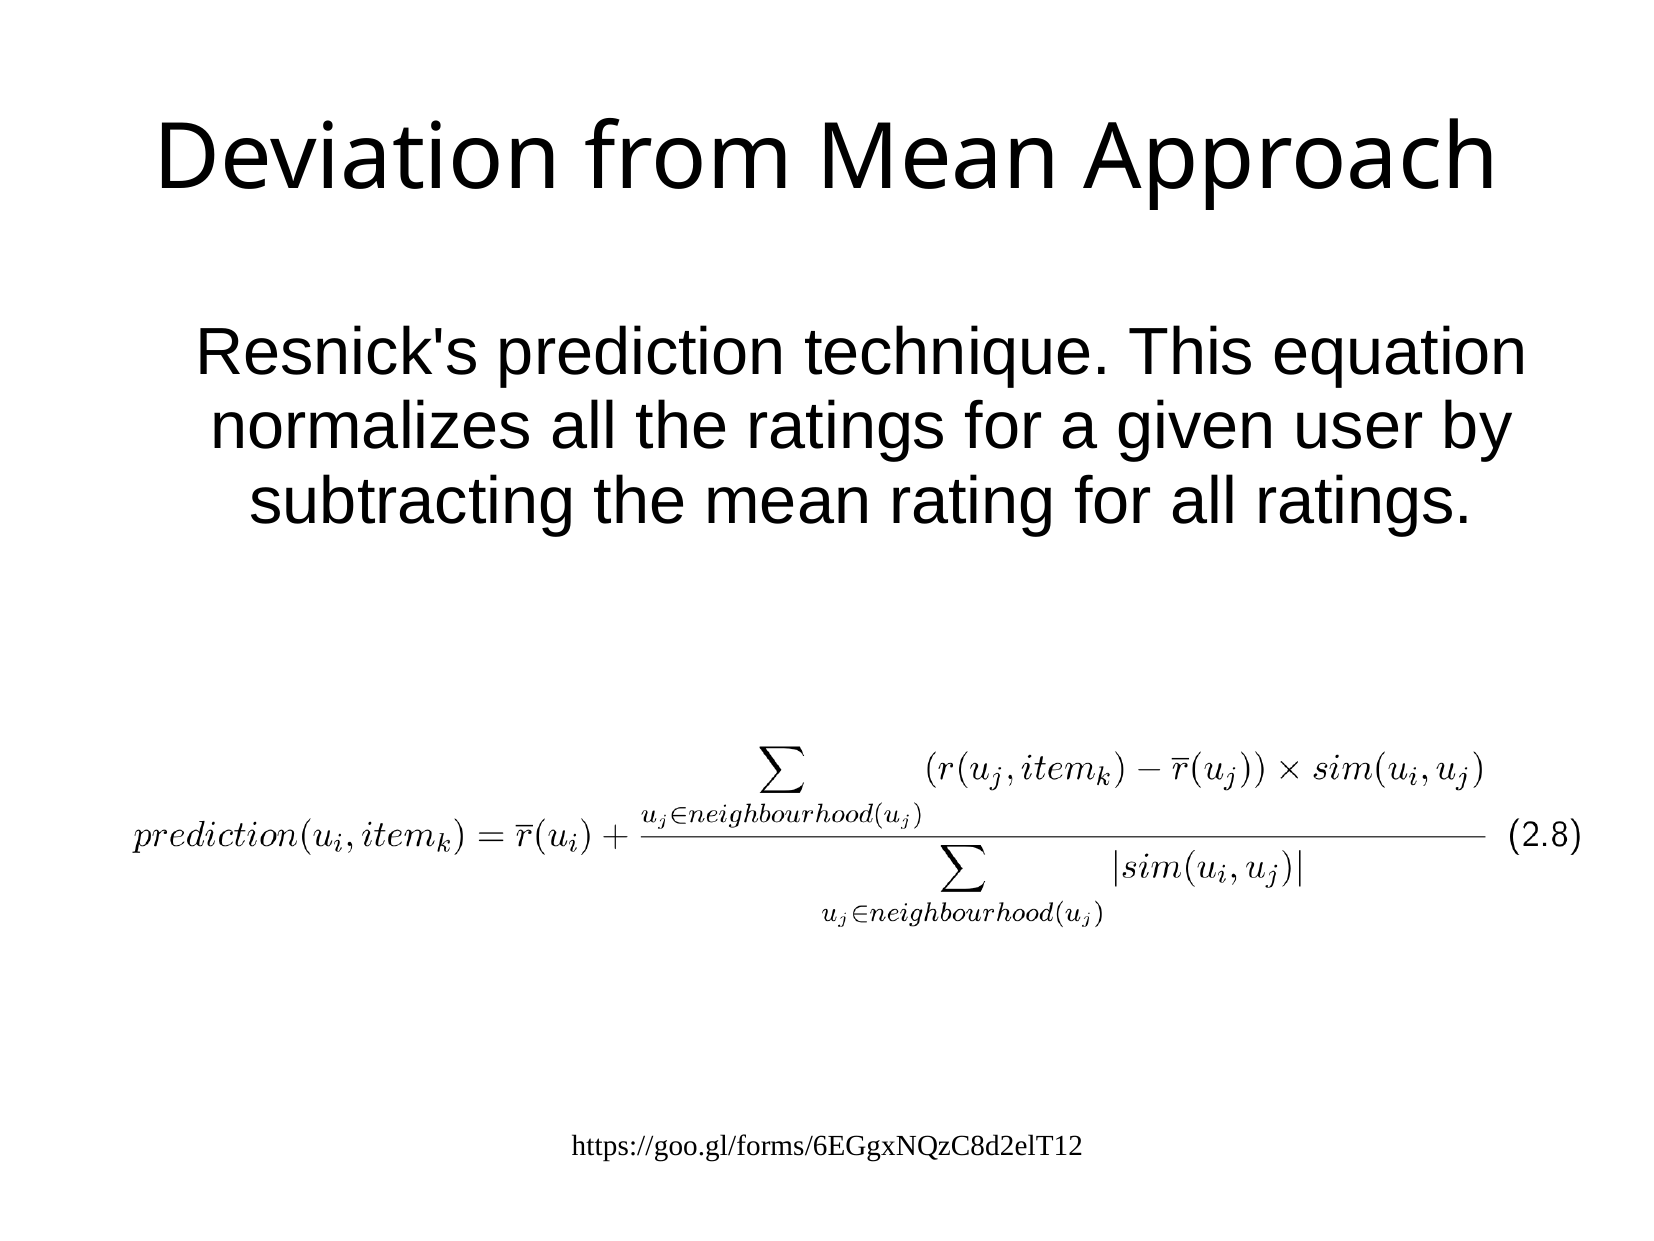

# Deviation from Mean Approach
Resnick's prediction technique. This equation normalizes all the ratings for a given user by subtracting the mean rating for all ratings.
https://goo.gl/forms/6EGgxNQzC8d2elT12